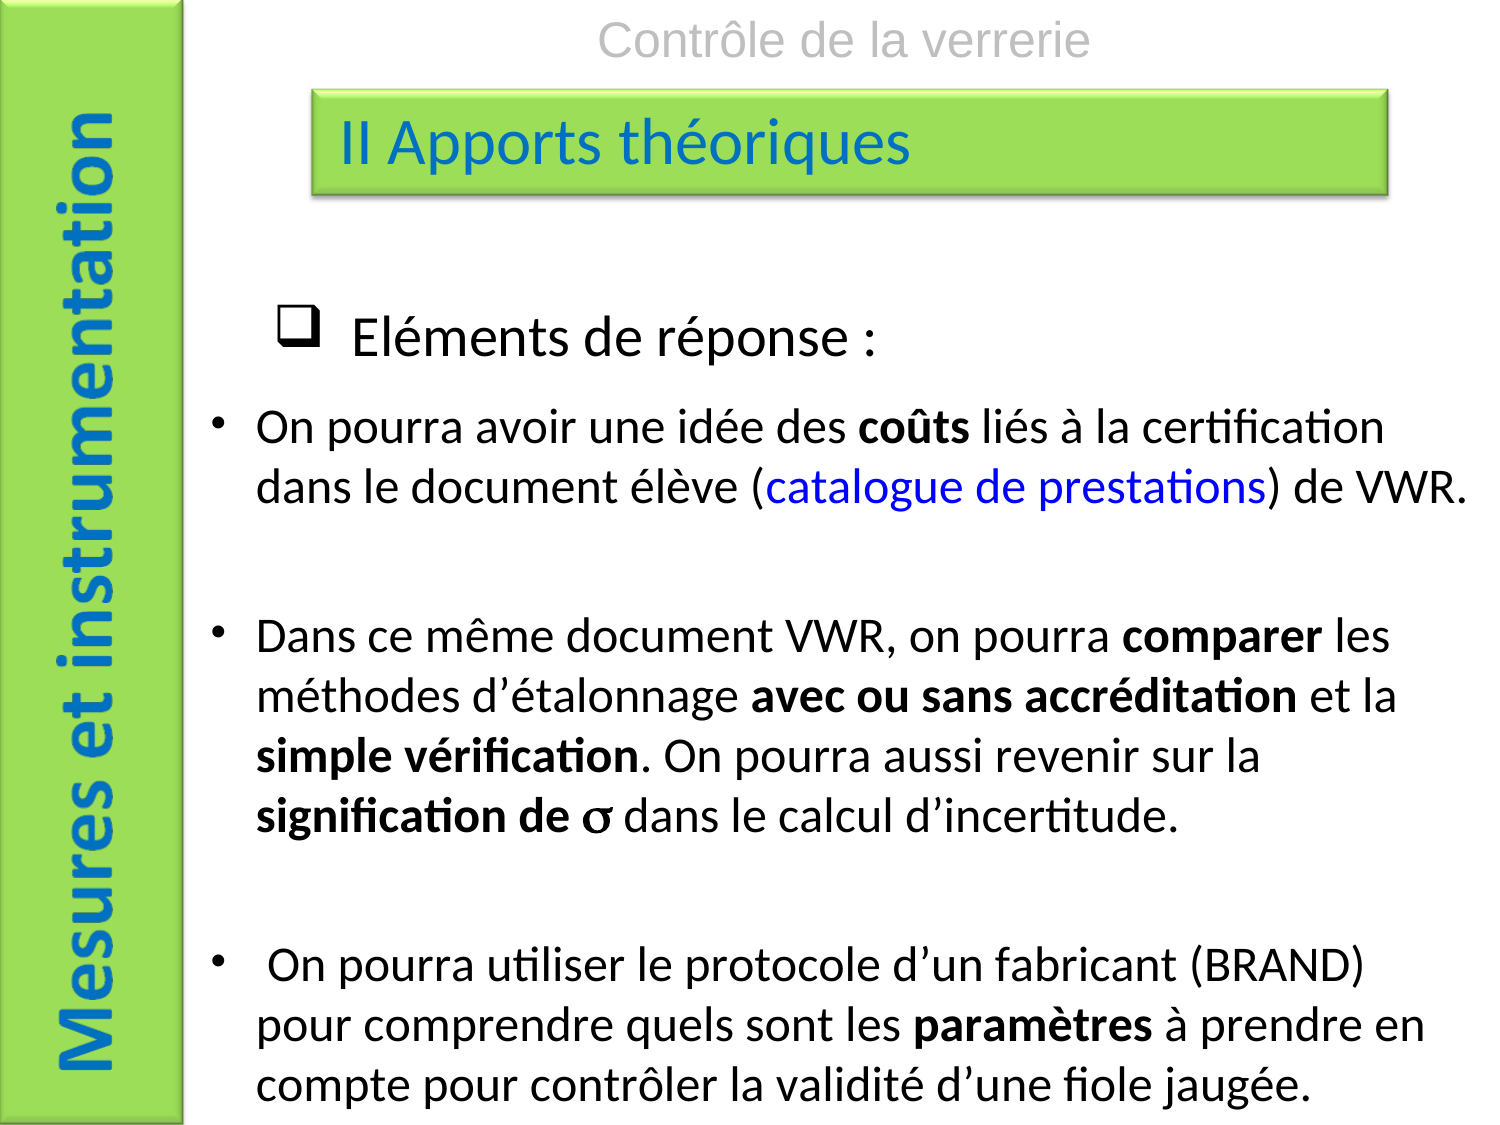

Contrôle de la verrerie
II Apports théoriques
 Eléments de réponse :
On pourra avoir une idée des coûts liés à la certification dans le document élève (catalogue de prestations) de VWR.
Dans ce même document VWR, on pourra comparer les méthodes d’étalonnage avec ou sans accréditation et la simple vérification. On pourra aussi revenir sur la signification de  dans le calcul d’incertitude.
 On pourra utiliser le protocole d’un fabricant (BRAND) pour comprendre quels sont les paramètres à prendre en compte pour contrôler la validité d’une fiole jaugée.